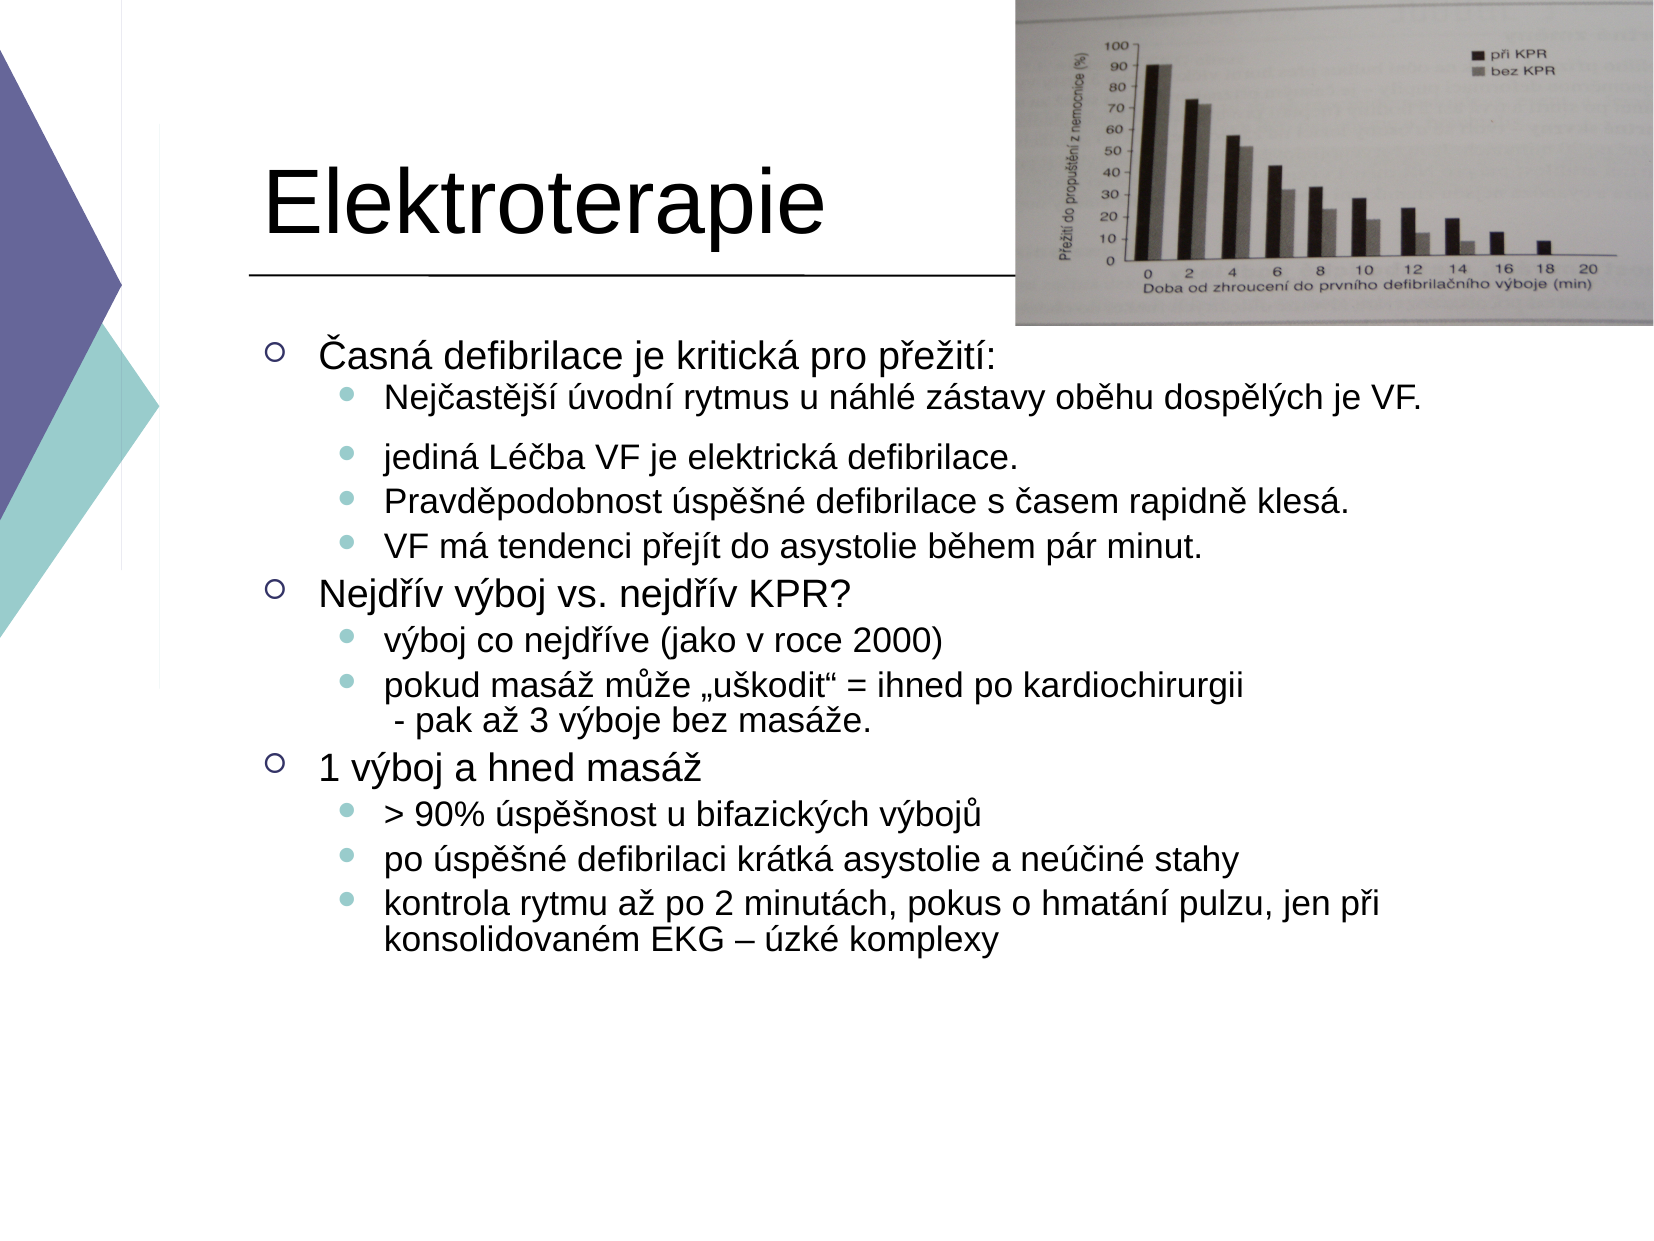

# Elektroterapie
Časná defibrilace je kritická pro přežití:
Nejčastější úvodní rytmus u náhlé zástavy oběhu dospělých je VF.
jediná Léčba VF je elektrická defibrilace.
Pravděpodobnost úspěšné defibrilace s časem rapidně klesá.
VF má tendenci přejít do asystolie během pár minut.
Nejdřív výboj vs. nejdřív KPR?
výboj co nejdříve (jako v roce 2000)
pokud masáž může „uškodit“ = ihned po kardiochirurgii
 - pak až 3 výboje bez masáže.
1 výboj a hned masáž
> 90% úspěšnost u bifazických výbojů
po úspěšné defibrilaci krátká asystolie a neúčiné stahy
kontrola rytmu až po 2 minutách, pokus o hmatání pulzu, jen při konsolidovaném EKG – úzké komplexy